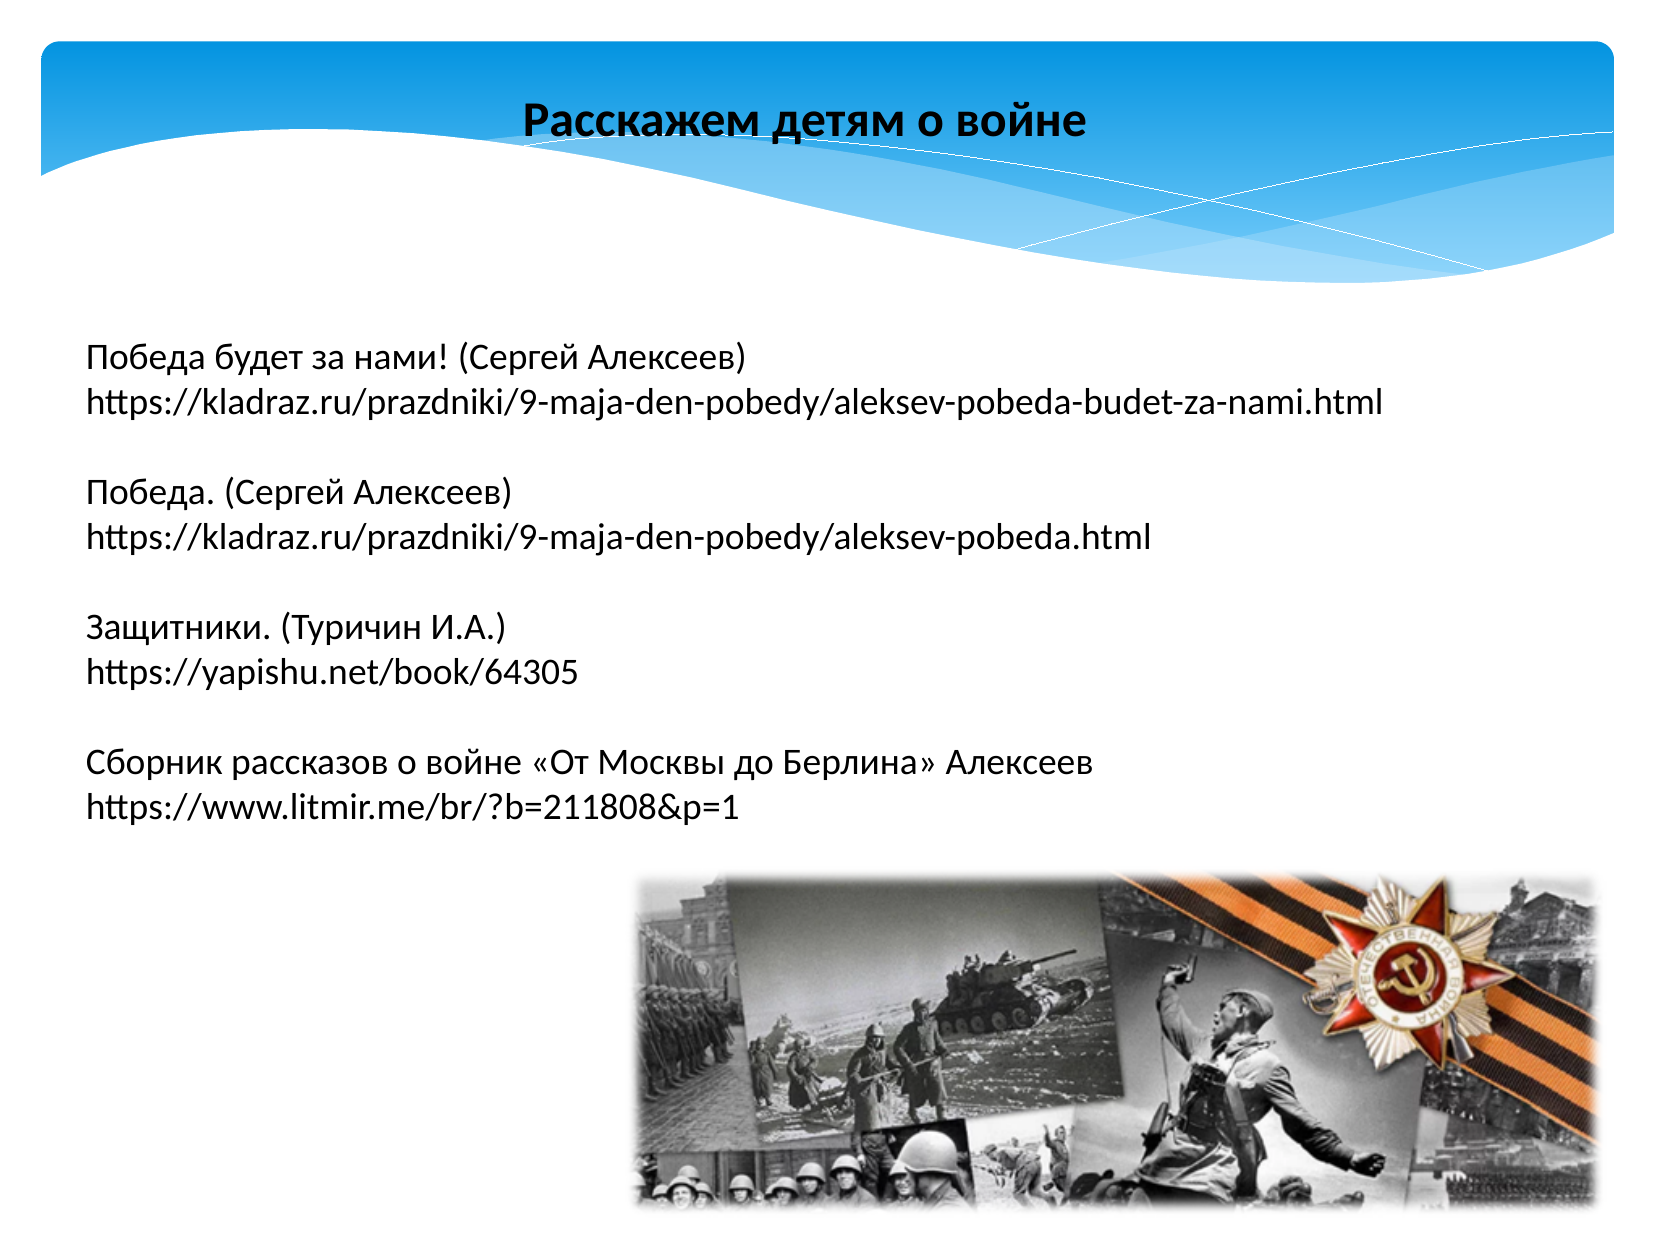

Расскажем детям о войне
Победа будет за нами! (Сергей Алексеев)
https://kladraz.ru/prazdniki/9-maja-den-pobedy/aleksev-pobeda-budet-za-nami.html
Победа. (Сергей Алексеев)
https://kladraz.ru/prazdniki/9-maja-den-pobedy/aleksev-pobeda.html
Защитники. (Туричин И.А.)
https://yapishu.net/book/64305
Сборник рассказов о войне «От Москвы до Берлина» Алексеев
https://www.litmir.me/br/?b=211808&p=1